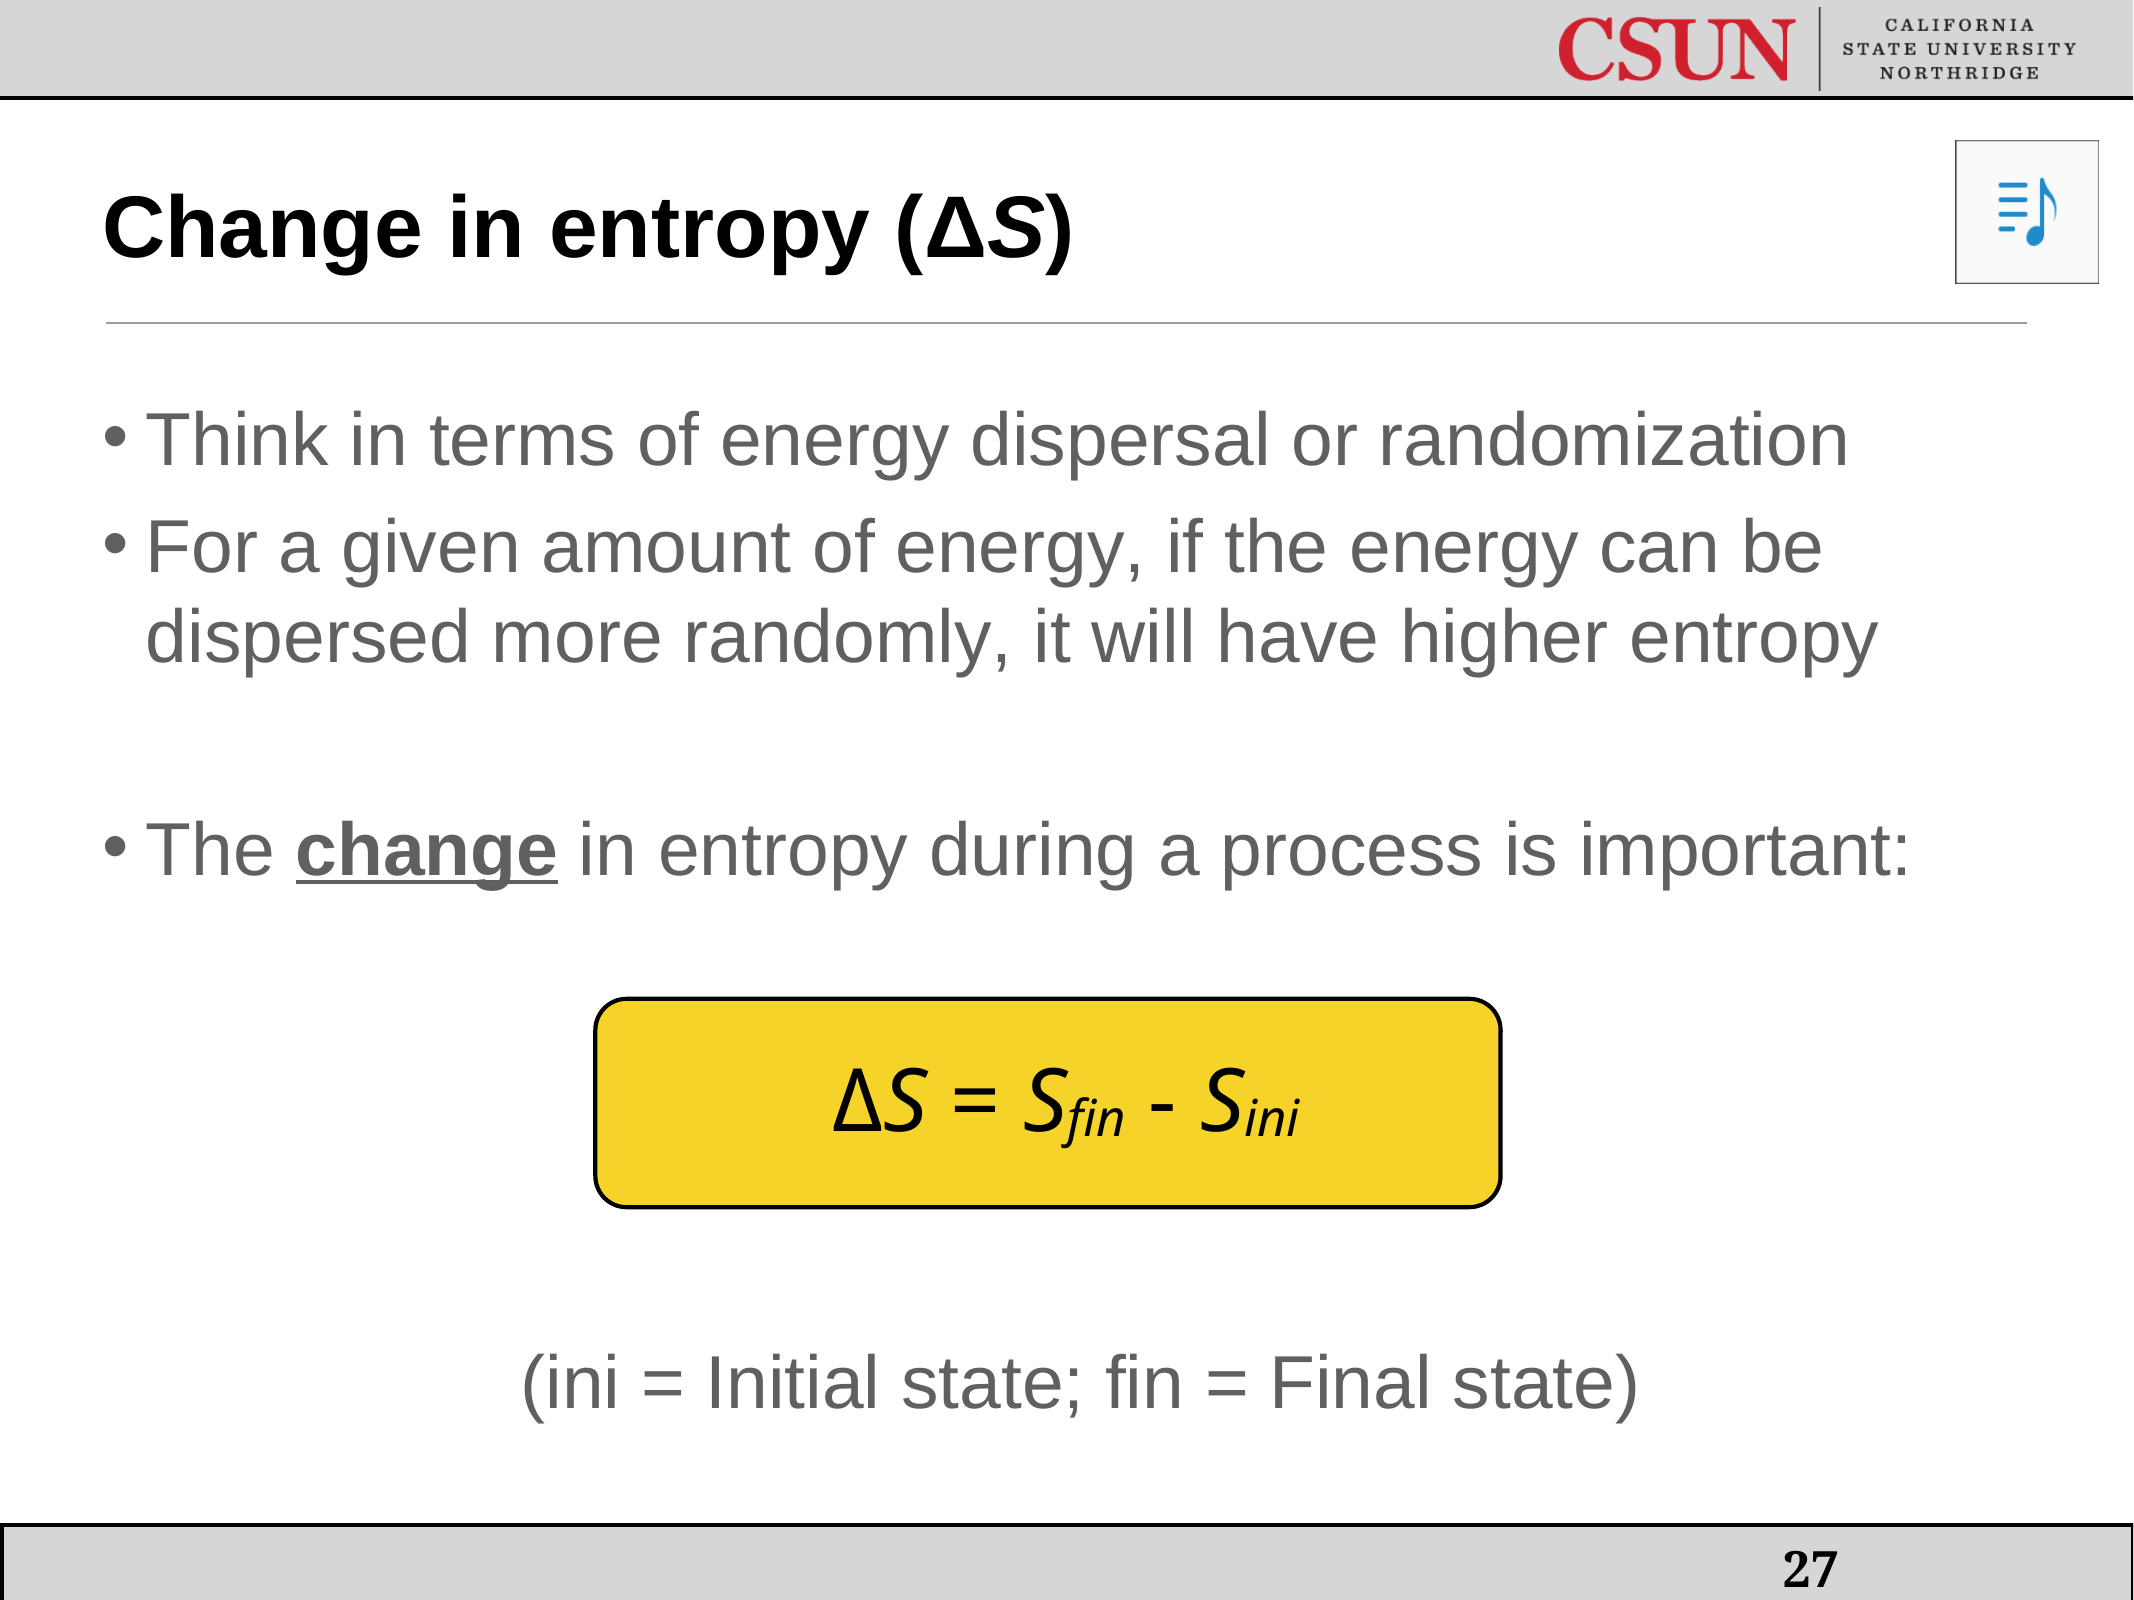

# Change in entropy (ΔS)
Think in terms of energy dispersal or randomization
For a given amount of energy, if the energy can be dispersed more randomly, it will have higher entropy
The change in entropy during a process is important:
 (ini = Initial state; fin = Final state)
ΔS = Sfin - Sini
27